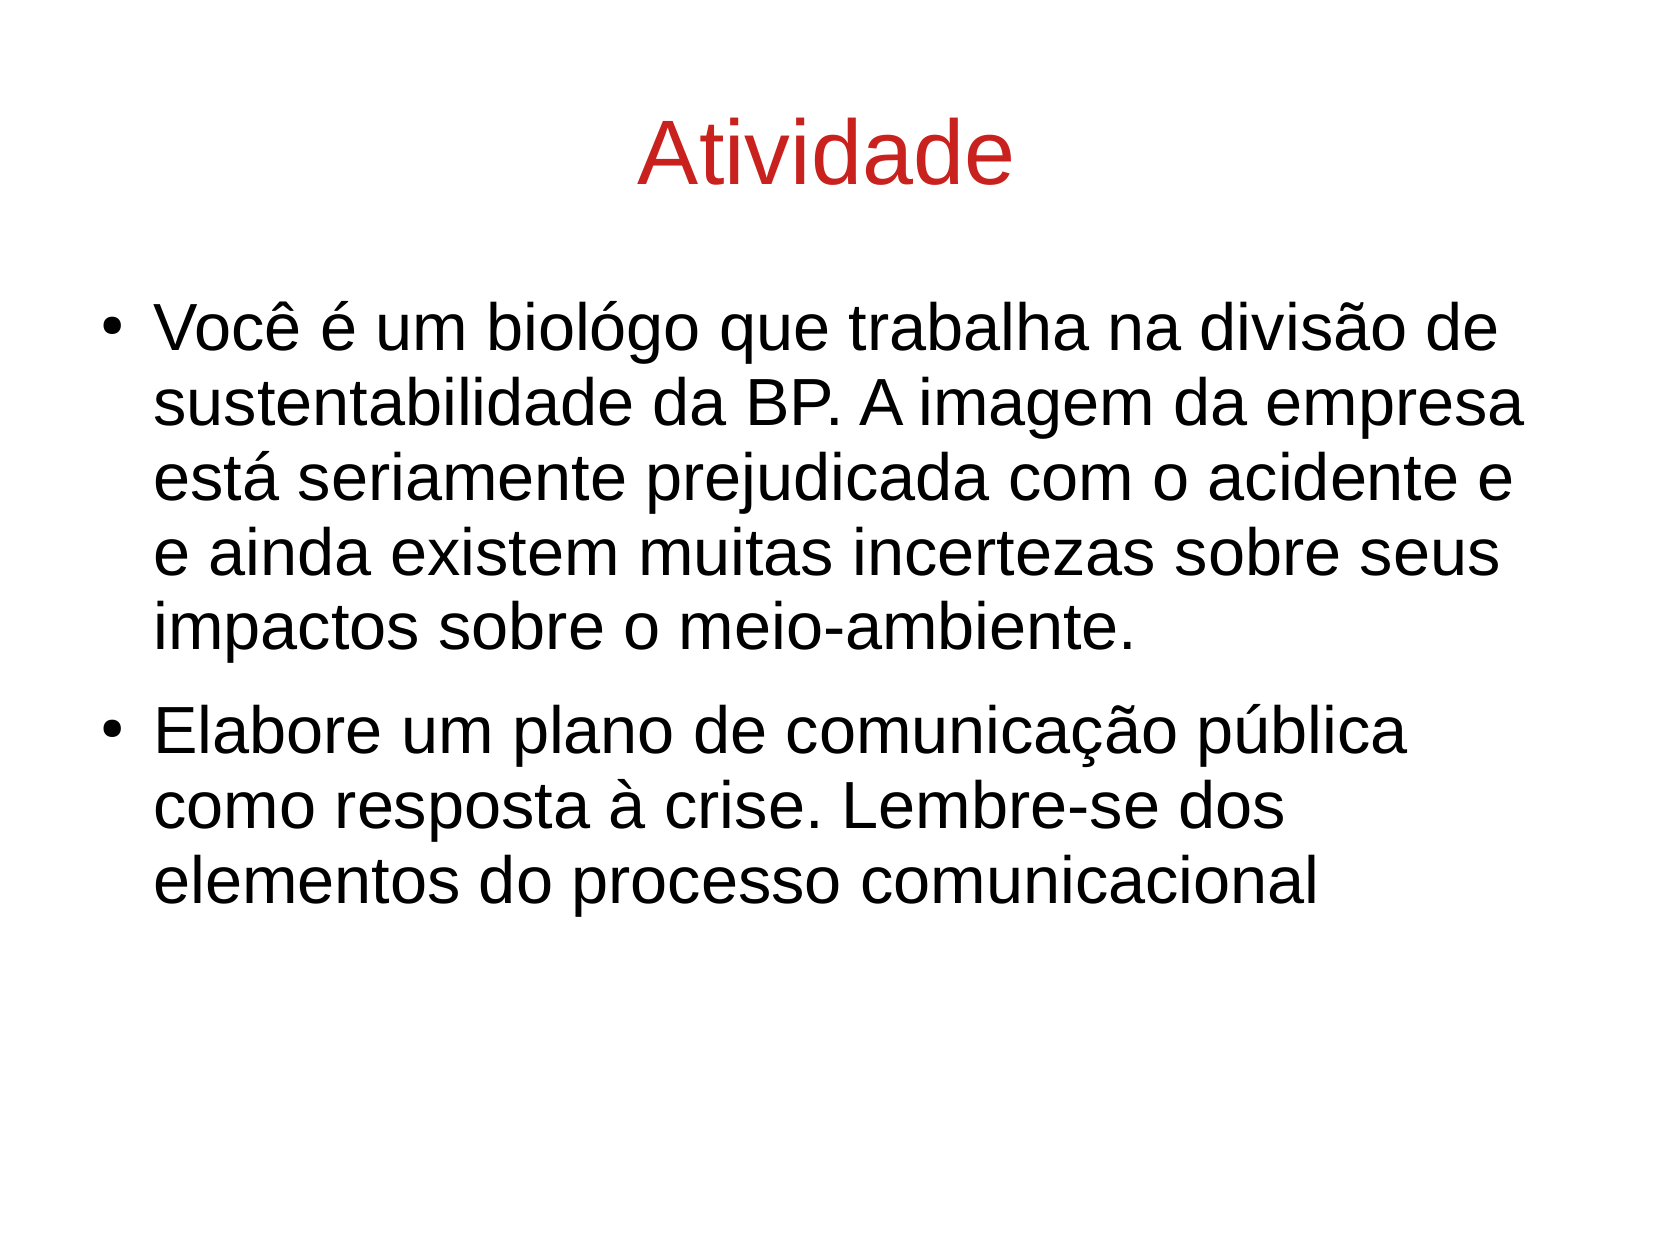

# Atividade
Você é um biológo que trabalha na divisão de sustentabilidade da BP. A imagem da empresa está seriamente prejudicada com o acidente e e ainda existem muitas incertezas sobre seus impactos sobre o meio-ambiente.
Elabore um plano de comunicação pública como resposta à crise. Lembre-se dos elementos do processo comunicacional